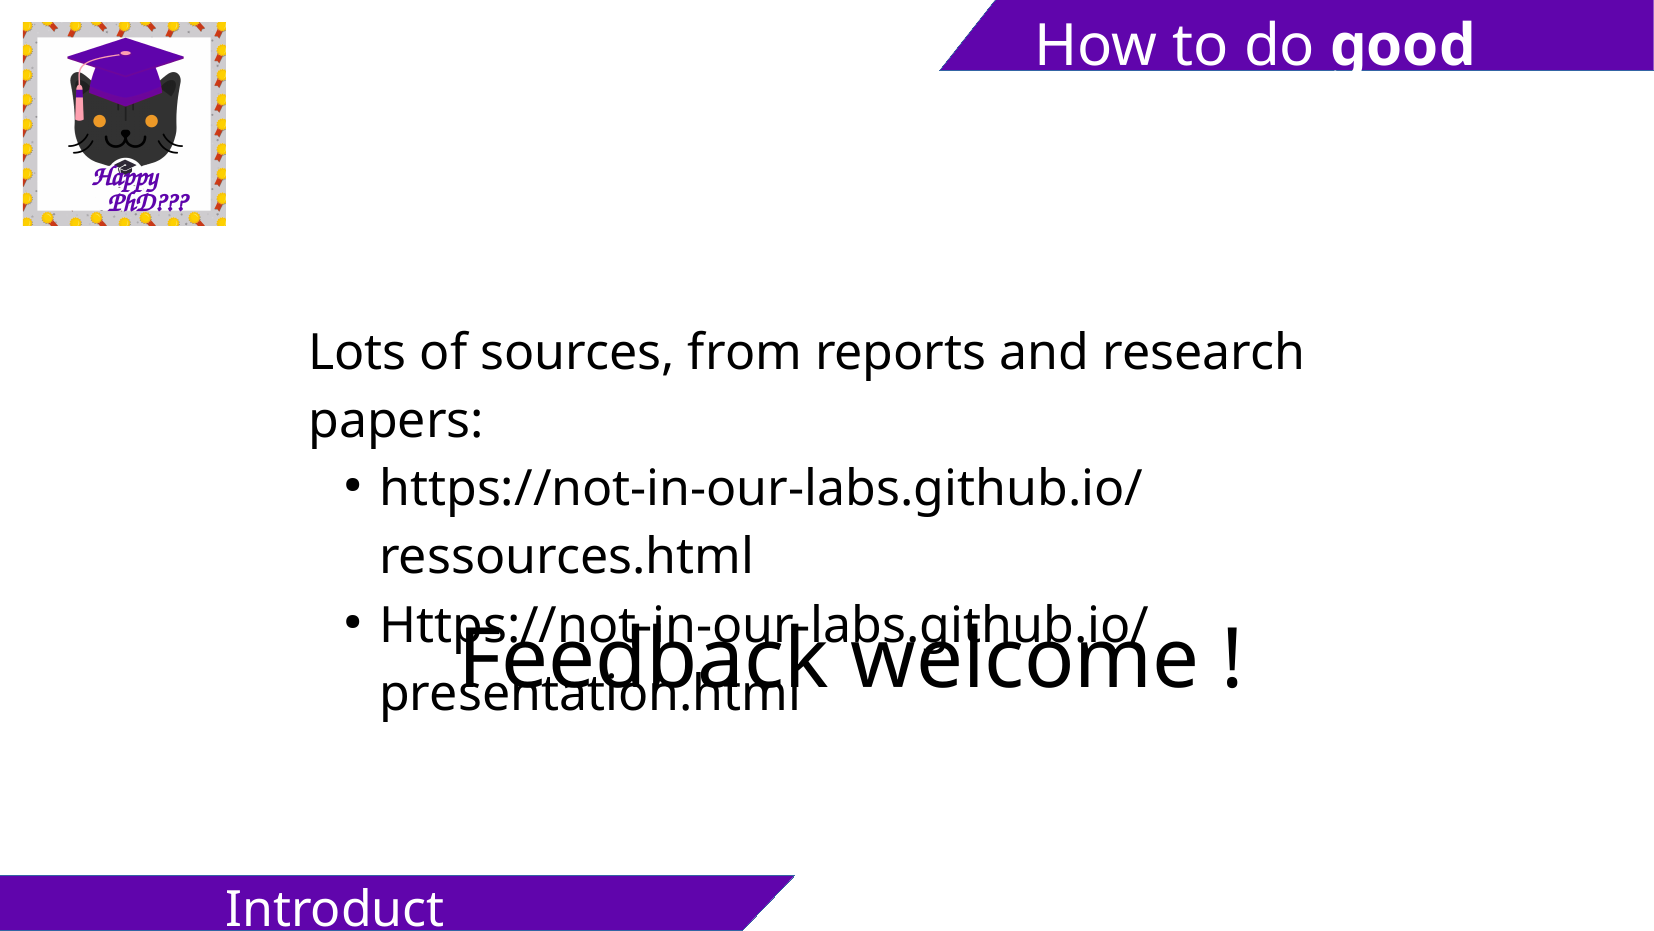

BUT...
Lots of sources, from reports and research papers:
https://not-in-our-labs.github.io/ressources.html
Https://not-in-our-labs.github.io/presentation.html
Feedback welcome !
Introduction5